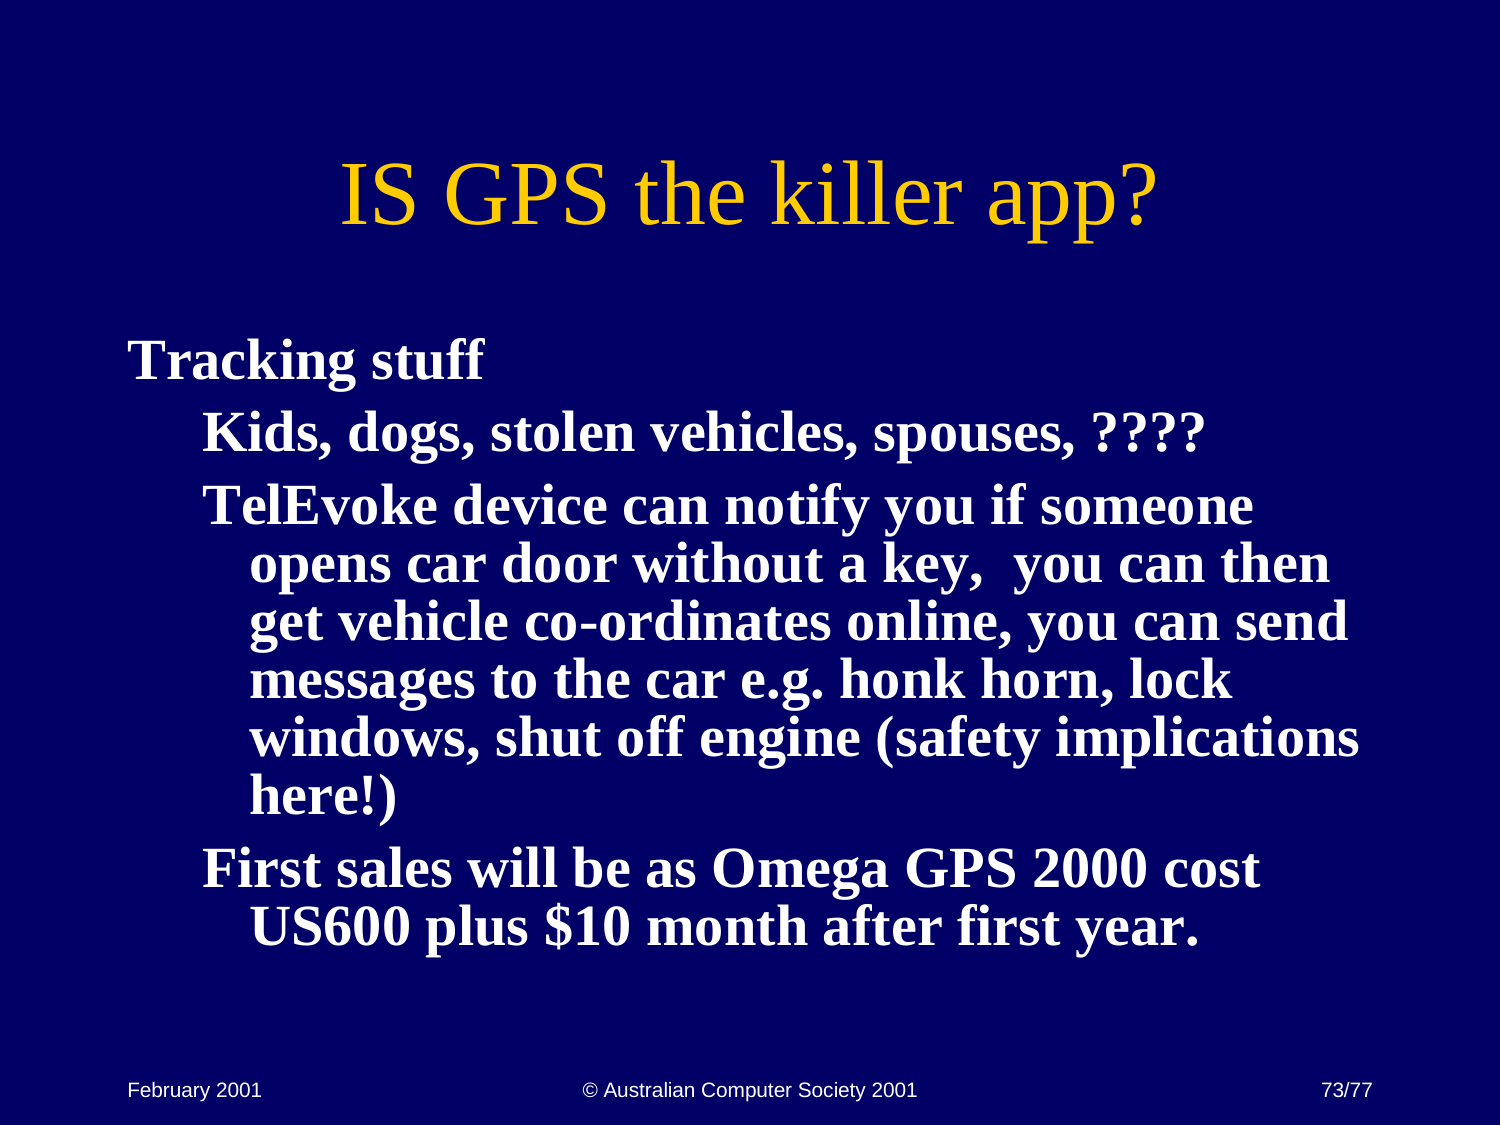

# IS GPS the killer app?
Tracking stuff
Kids, dogs, stolen vehicles, spouses, ????
TelEvoke device can notify you if someone opens car door without a key, you can then get vehicle co-ordinates online, you can send messages to the car e.g. honk horn, lock windows, shut off engine (safety implications here!)
First sales will be as Omega GPS 2000 cost US600 plus $10 month after first year.
February 2001
© Australian Computer Society 2001
73